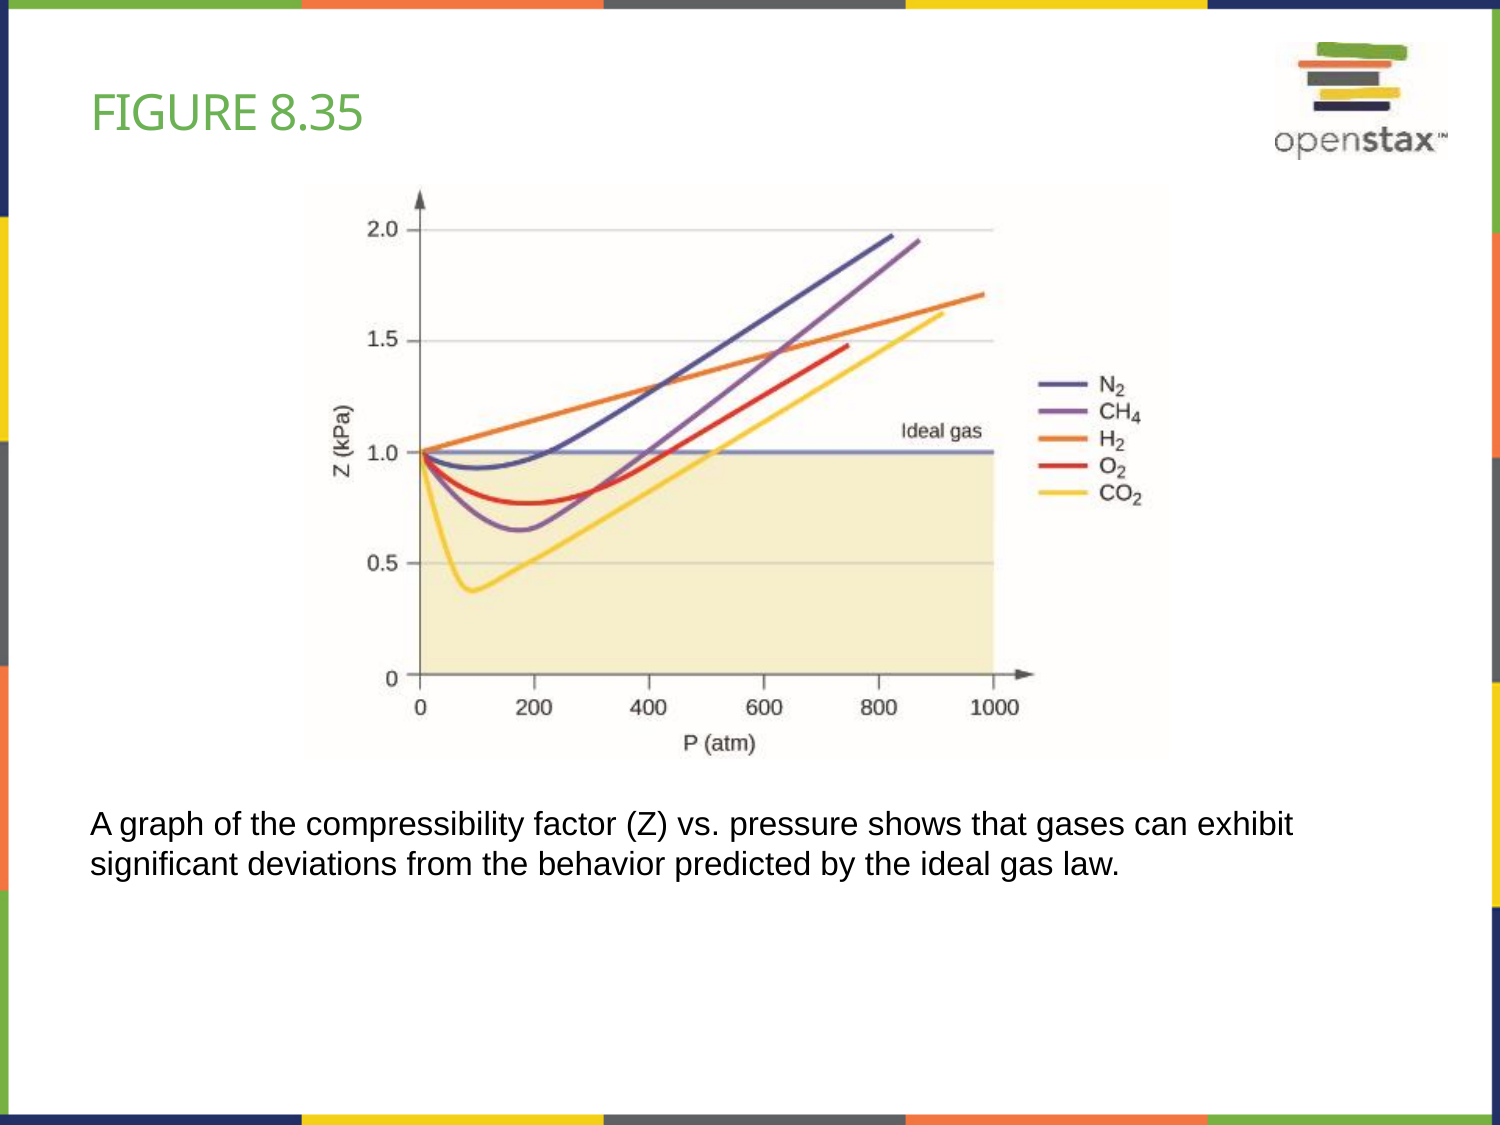

# Figure 8.35
A graph of the compressibility factor (Z) vs. pressure shows that gases can exhibit significant deviations from the behavior predicted by the ideal gas law.